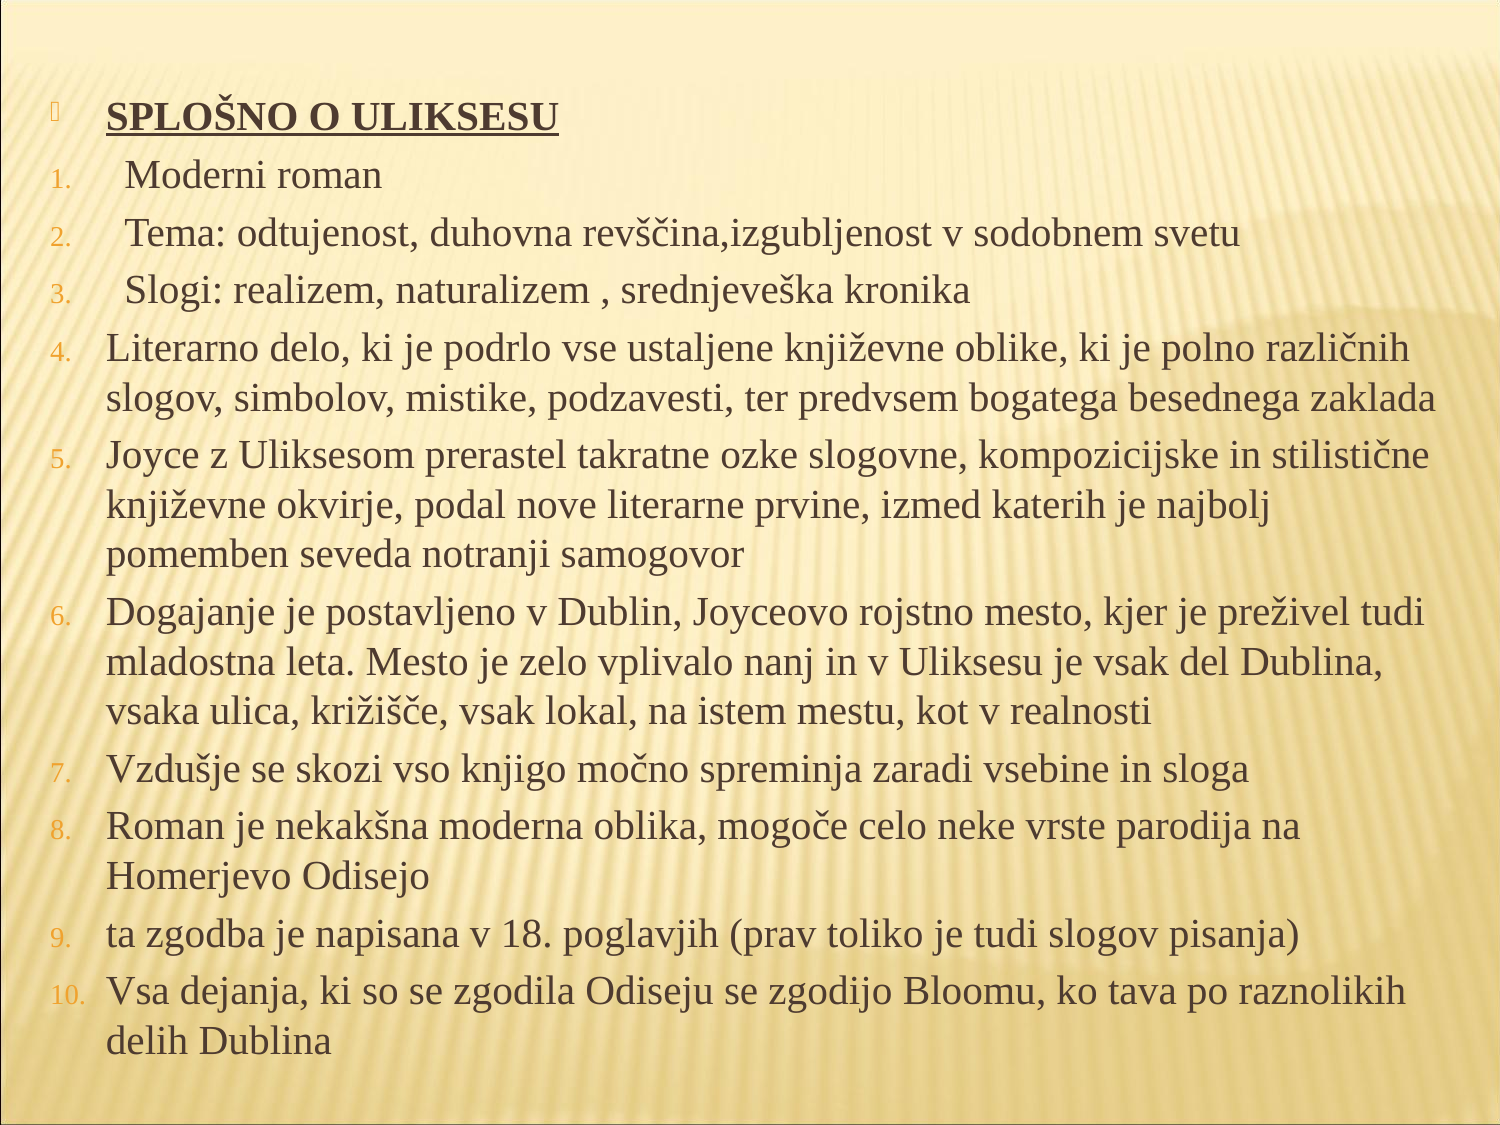

# SPLOŠNO O ULIKSESU
Moderni roman
Tema: odtujenost, duhovna revščina,izgubljenost v sodobnem svetu
Slogi: realizem, naturalizem , srednjeveška kronika
Literarno delo, ki je podrlo vse ustaljene književne oblike, ki je polno različnih slogov, simbolov, mistike, podzavesti, ter predvsem bogatega besednega zaklada
Joyce z Uliksesom prerastel takratne ozke slogovne, kompozicijske in stilistične književne okvirje, podal nove literarne prvine, izmed katerih je najbolj pomemben seveda notranji samogovor
Dogajanje je postavljeno v Dublin, Joyceovo rojstno mesto, kjer je preživel tudi mladostna leta. Mesto je zelo vplivalo nanj in v Uliksesu je vsak del Dublina, vsaka ulica, križišče, vsak lokal, na istem mestu, kot v realnosti
Vzdušje se skozi vso knjigo močno spreminja zaradi vsebine in sloga
Roman je nekakšna moderna oblika, mogoče celo neke vrste parodija na Homerjevo Odisejo
ta zgodba je napisana v 18. poglavjih (prav toliko je tudi slogov pisanja)
Vsa dejanja, ki so se zgodila Odiseju se zgodijo Bloomu, ko tava po raznolikih delih Dublina